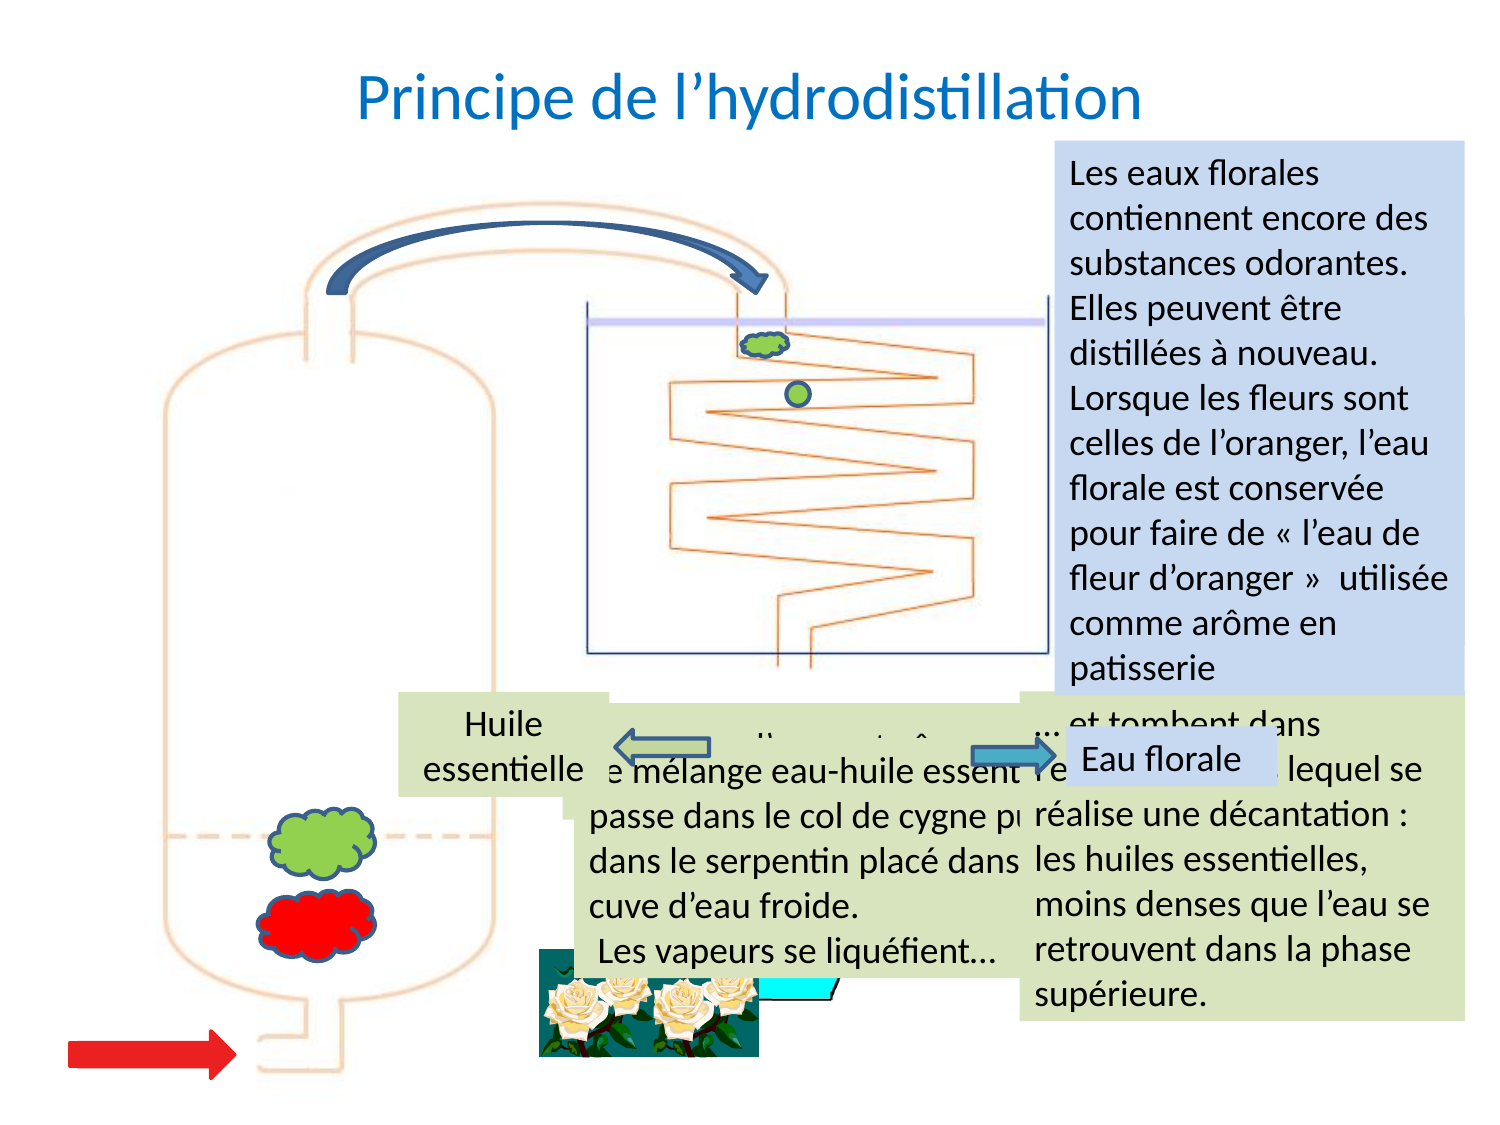

# Principe de l’hydrodistillation
Les eaux florales contiennent encore des substances odorantes. Elles peuvent être distillées à nouveau. Lorsque les fleurs sont celles de l’oranger, l’eau florale est conservée pour faire de « l’eau de fleur d’oranger » utilisée comme arôme en patisserie
La forme astucieuse donnée à l’essencier permet de récupérer facilement les huiles essentielles d’un côté, et l’eau florale de l’autre.
… et tombent dans l’essencier, dans lequel se réalise une décantation : les huiles essentielles, moins denses que l’eau se retrouvent dans la phase supérieure.
Huile essentielle
Sous l’effet de la chaleur, les cellules végétales libèrent les huiles essentielles.
Les fleurs sont placées à l’intérieur de la cuve
Puis de la vapeur d’eau est injectée dans la partie inférieure
La vapeur d’eau entraîne avec elle les huiles essentielles
Eau florale
Le mélange eau-huile essentielle, passe dans le col de cygne puis dans le serpentin placé dans une cuve d’eau froide.
 Les vapeurs se liquéfient…